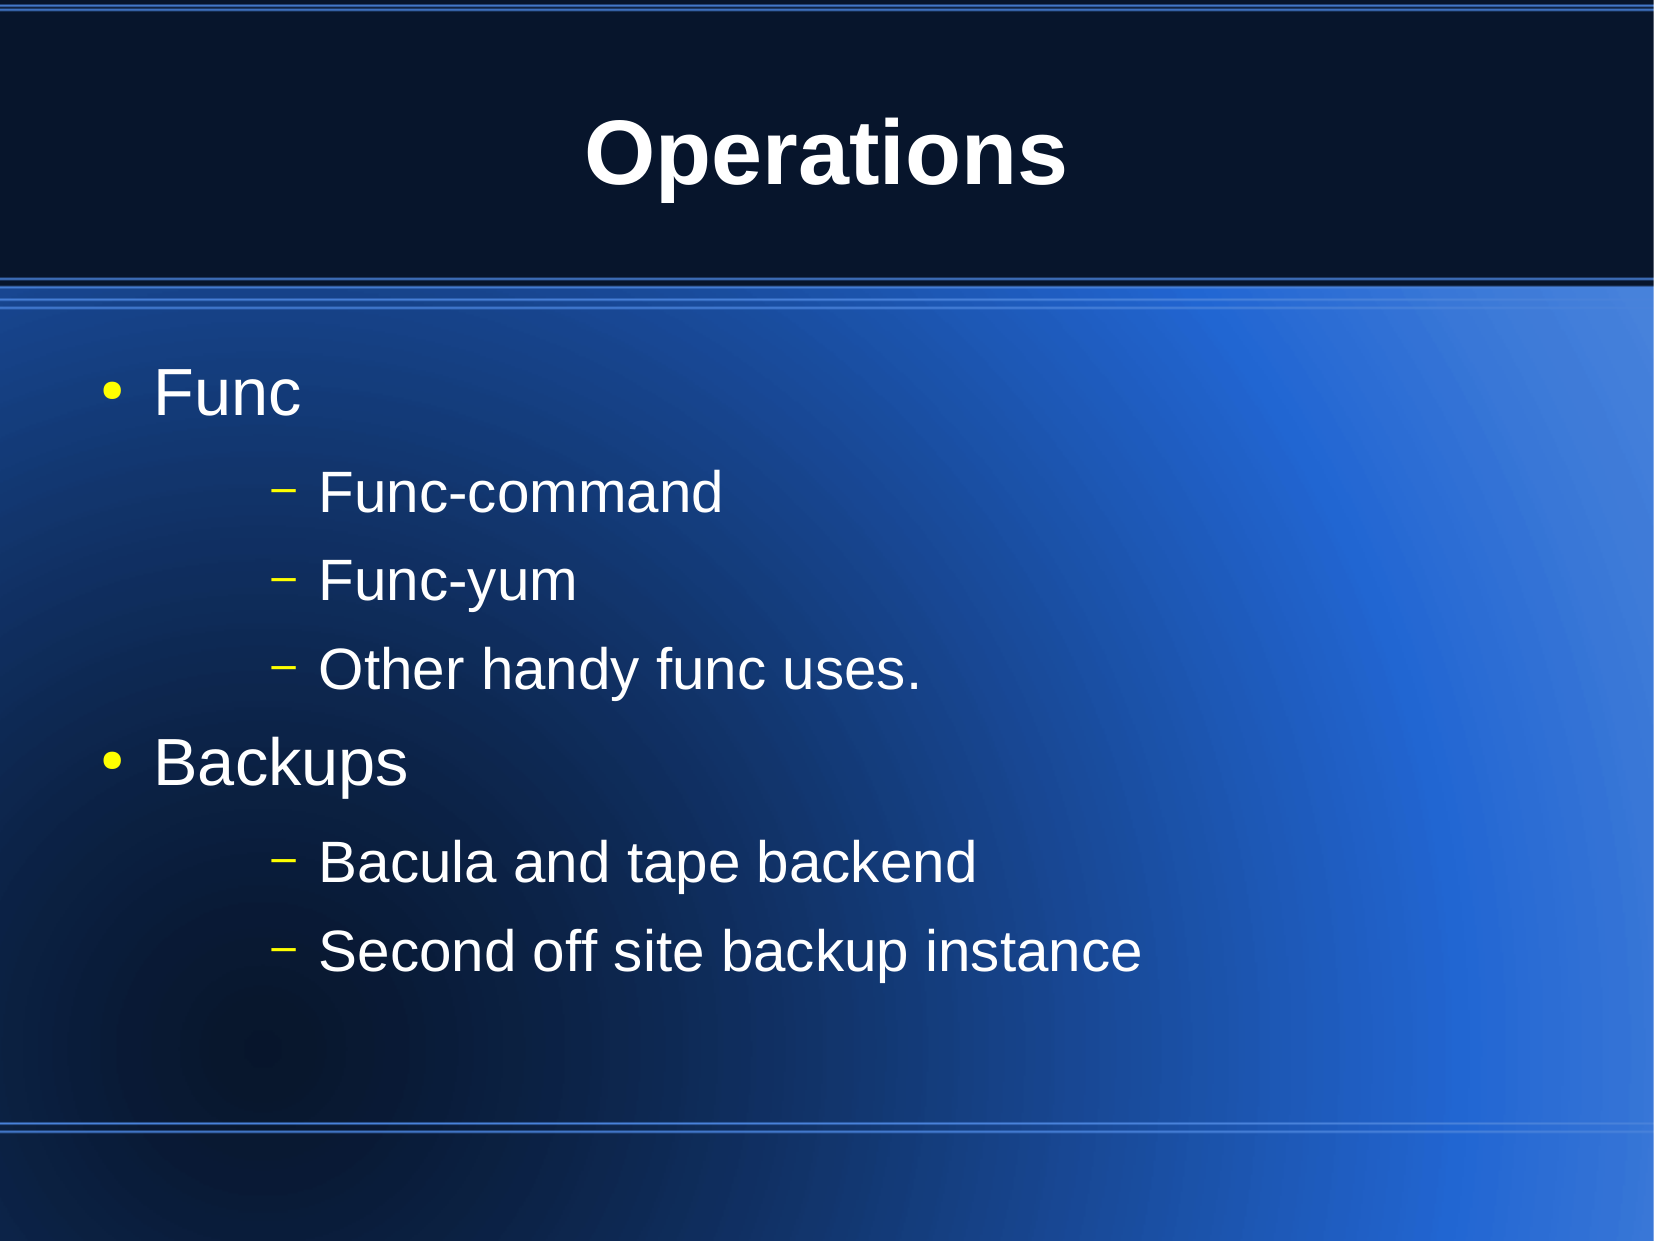

# Operations
Func
Func-command
Func-yum
Other handy func uses.
Backups
Bacula and tape backend
Second off site backup instance